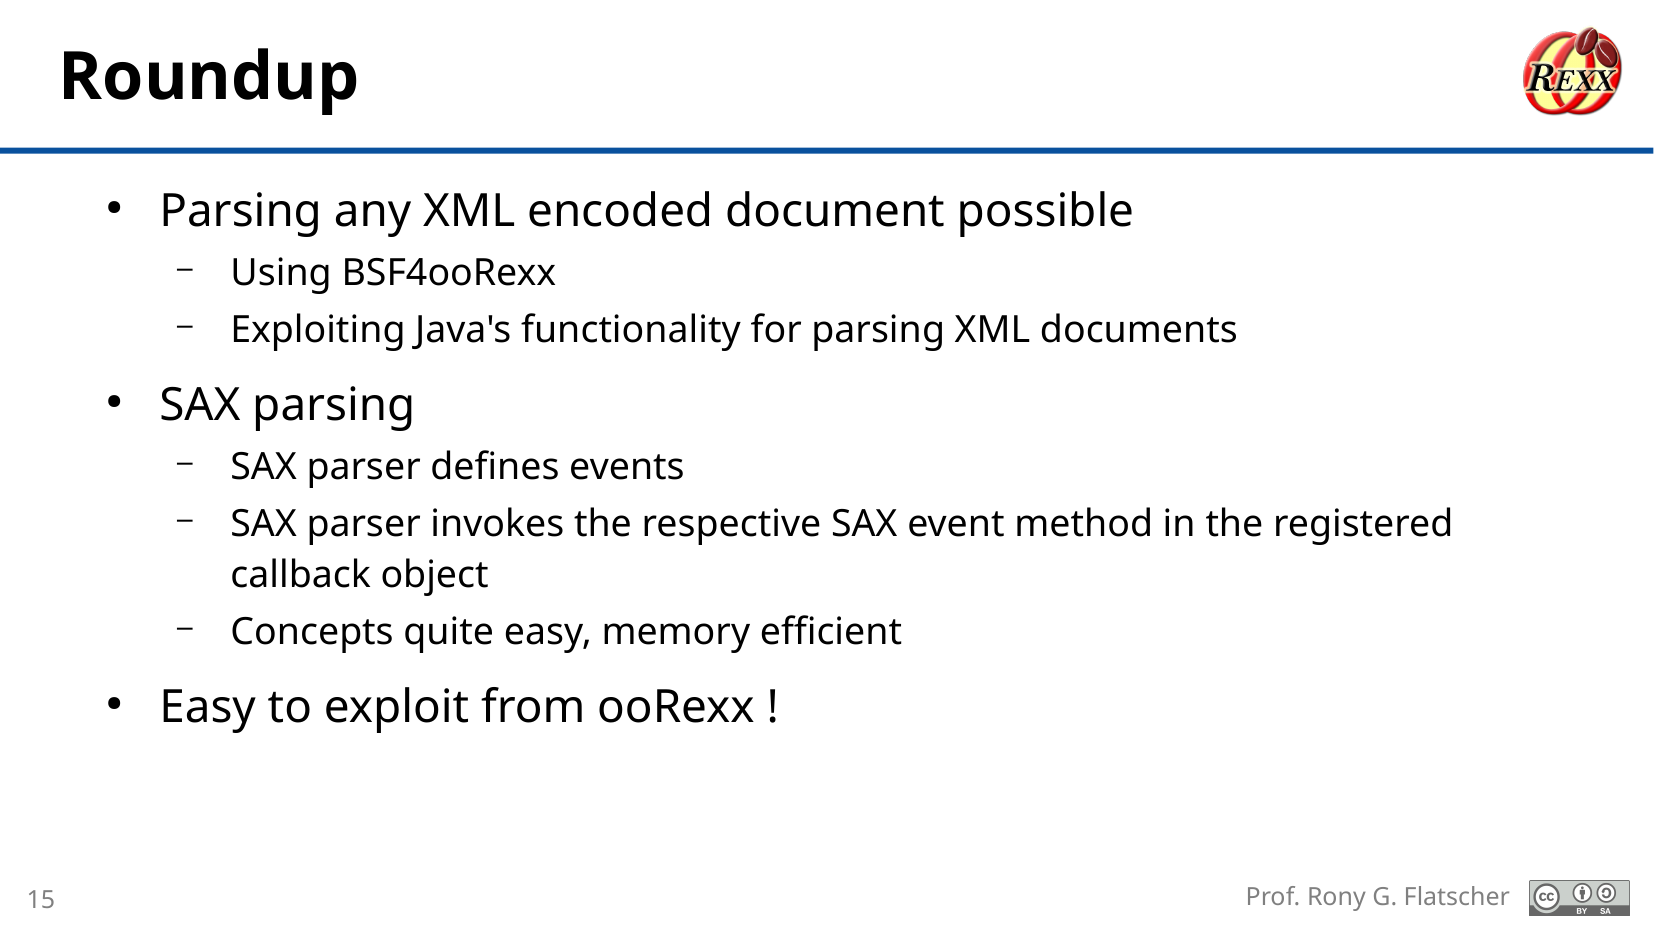

# Roundup
Parsing any XML encoded document possible
Using BSF4ooRexx
Exploiting Java's functionality for parsing XML documents
SAX parsing
SAX parser defines events
SAX parser invokes the respective SAX event method in the registered callback object
Concepts quite easy, memory efficient
Easy to exploit from ooRexx !